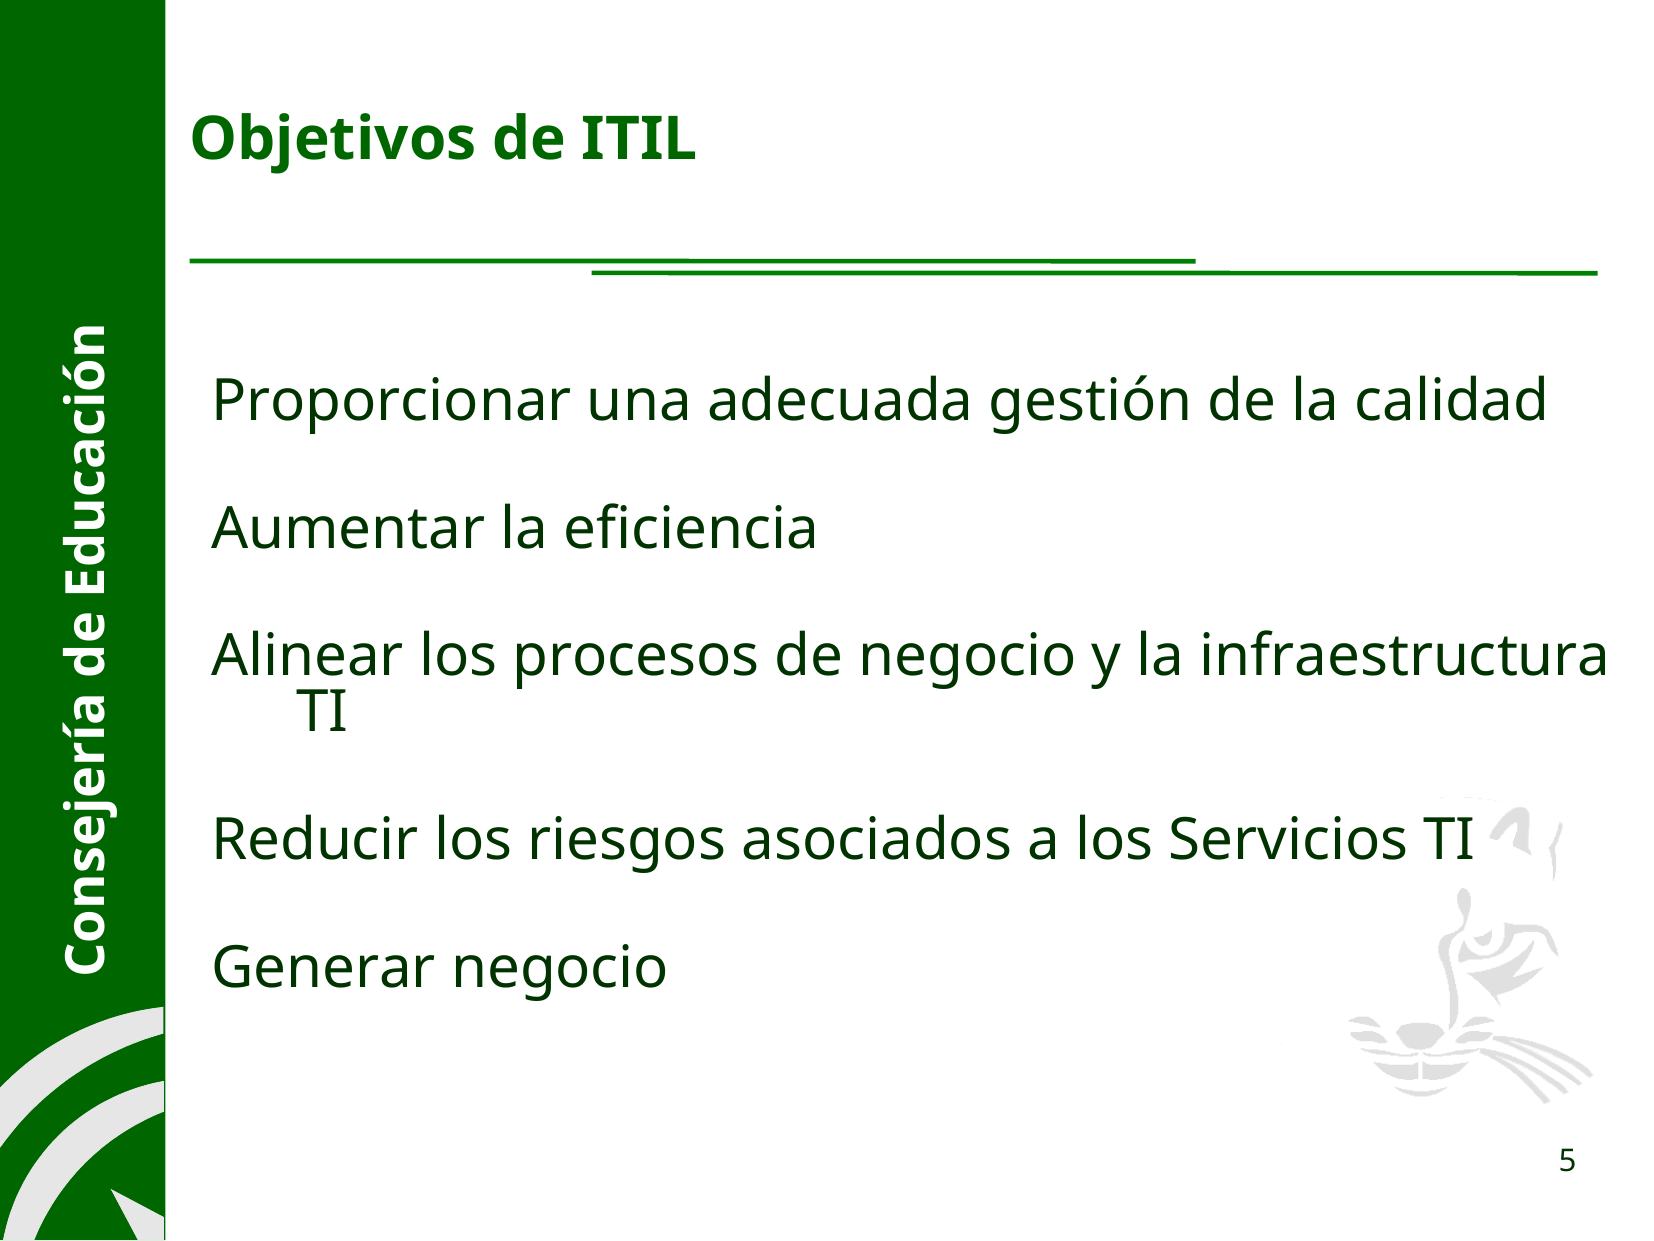

# Objetivos de ITIL
Proporcionar una adecuada gestión de la calidad
Aumentar la eficiencia
Alinear los procesos de negocio y la infraestructura TI
Reducir los riesgos asociados a los Servicios TI
Generar negocio
5